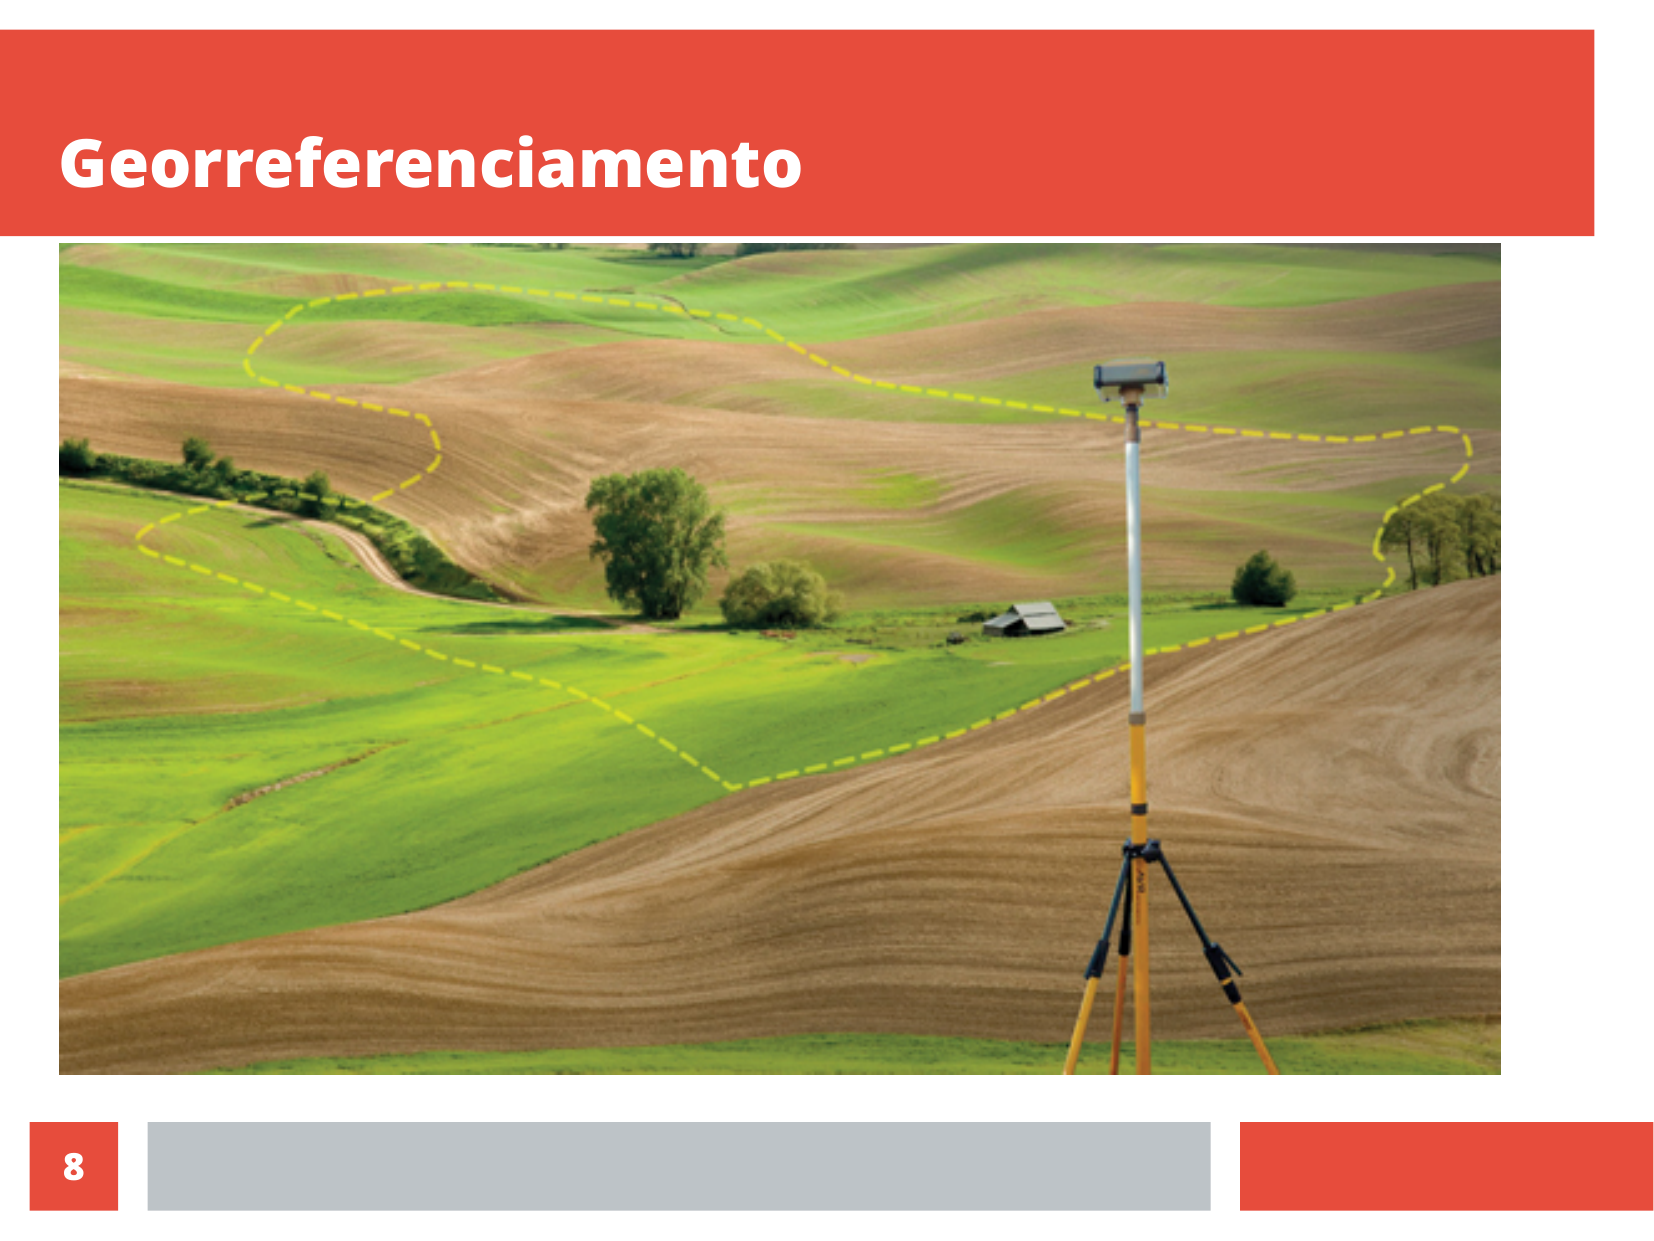

# Georreferenciamento
Clique para adicionar texto
8